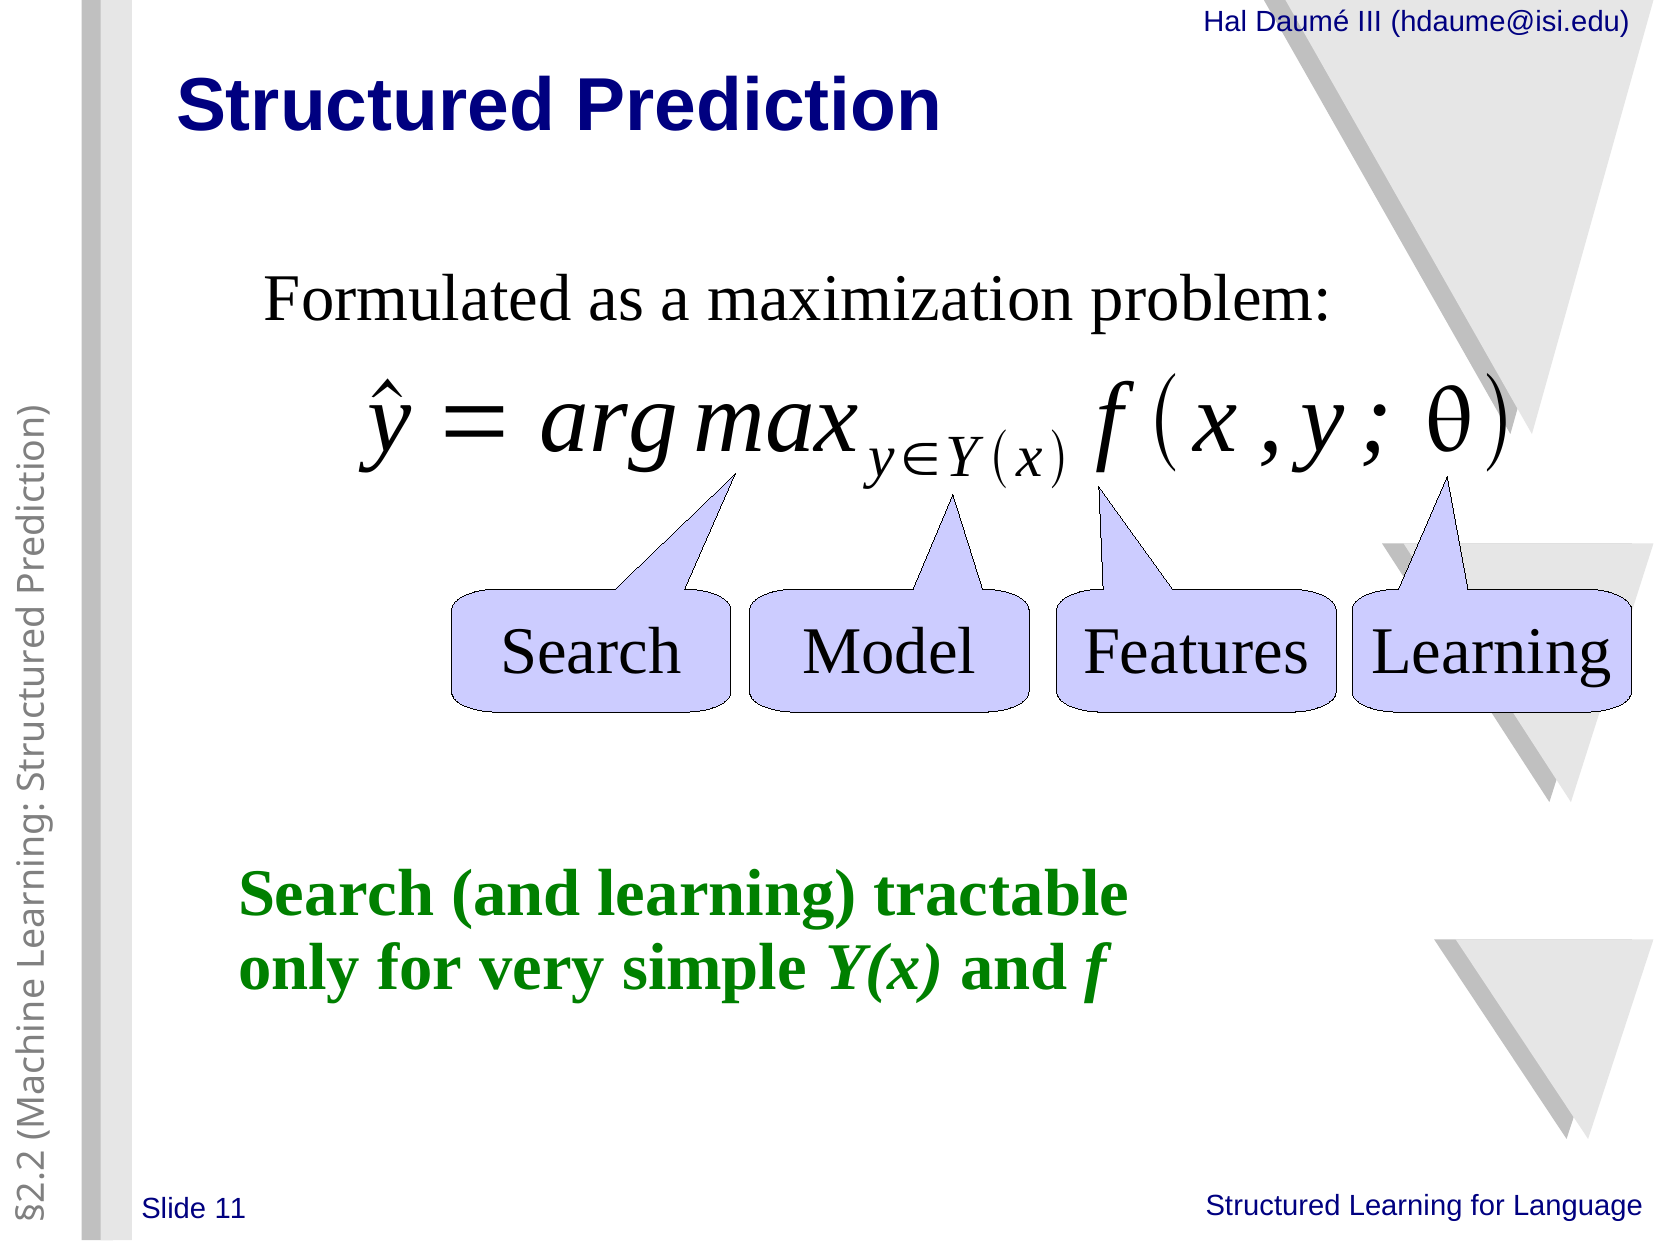

# Structured Prediction
Formulated as a maximization problem:
Search
Model
Features
Learning
§2.2 (Machine Learning: Structured Prediction)
Search (and learning) tractable
only for very simple Y(x) and f